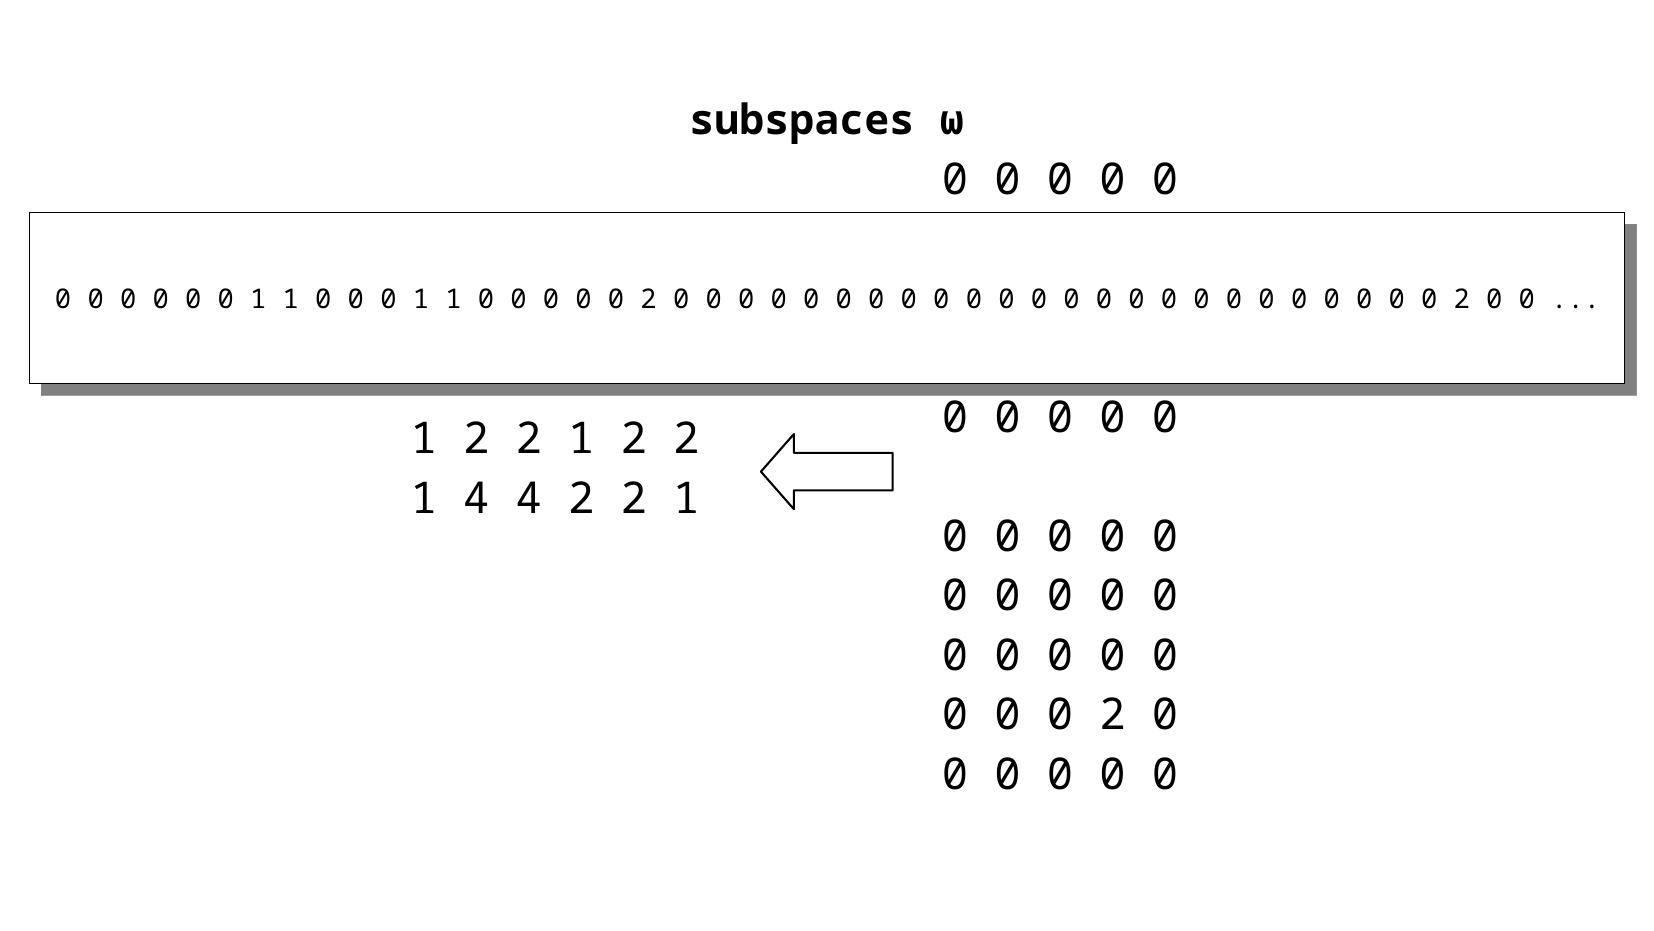

subspaces ⍵
0 0 0 0 0
0 1 1 0 0
0 1 1 0 0
0 0 0 2 0
0 0 0 0 0
0 0 0 0 0
0 0 0 0 0
0 0 0 0 0
0 0 0 2 0
0 0 0 0 0
2 4
7 2
0 1 1 1 1 0 2 2 0 0
0 0 0 0 0 0 1 1 0 0 0 1 1 0 0 0 0 0 2 0 0 0 0 0 0 0 0 0 0 0 0 0 0 0 0 0 0 0 0 0 0 0 0 2 0 0 ...
1 2 2 1 2 2
1 4 4 2 2 1